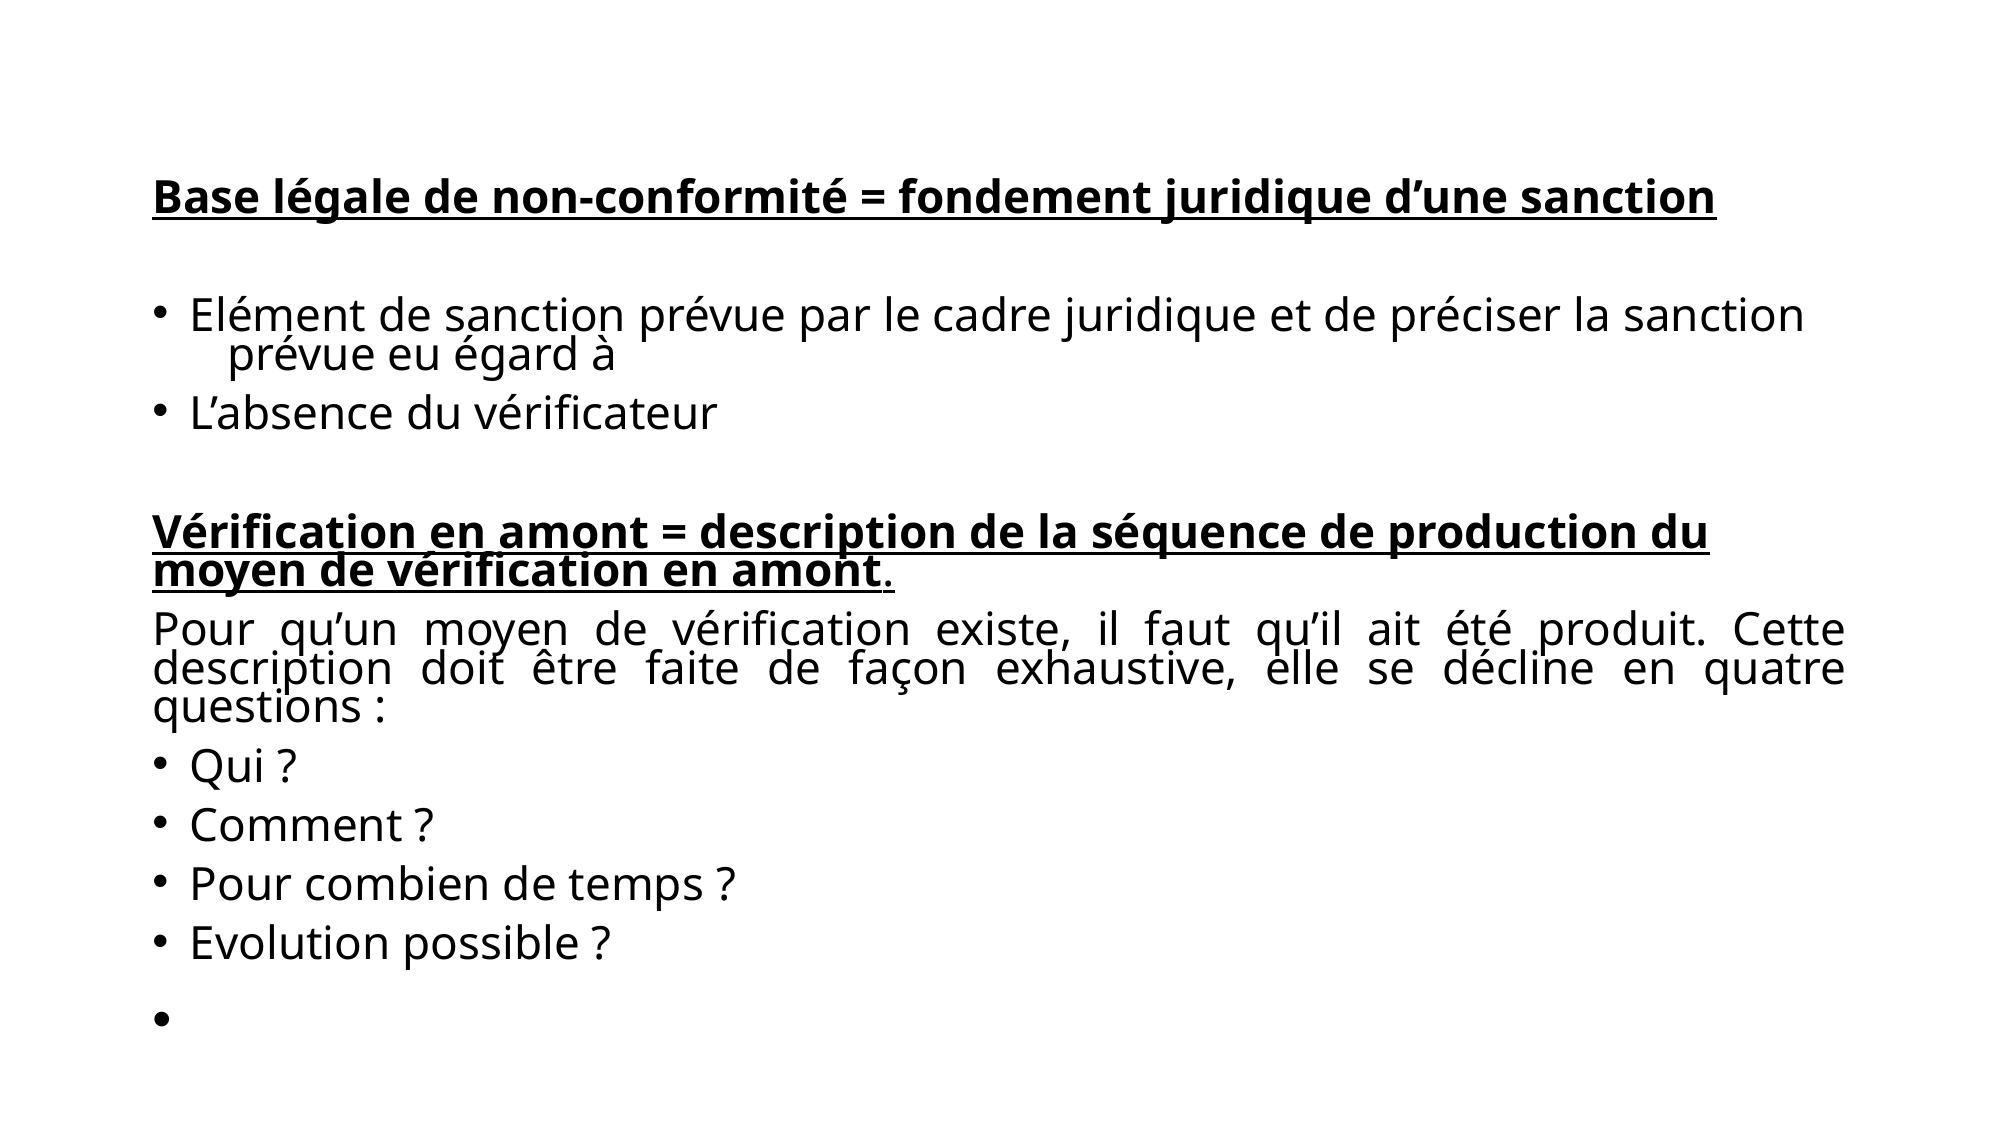

# Base légale de non-conformité = fondement juridique d’une sanction
Elément de sanction prévue par le cadre juridique et de préciser la sanction prévue eu égard à
L’absence du vérificateur
Vérification en amont = description de la séquence de production du moyen de vérification en amont.
Pour qu’un moyen de vérification existe, il faut qu’il ait été produit. Cette description doit être faite de façon exhaustive, elle se décline en quatre questions :
Qui ?
Comment ?
Pour combien de temps ?
Evolution possible ?